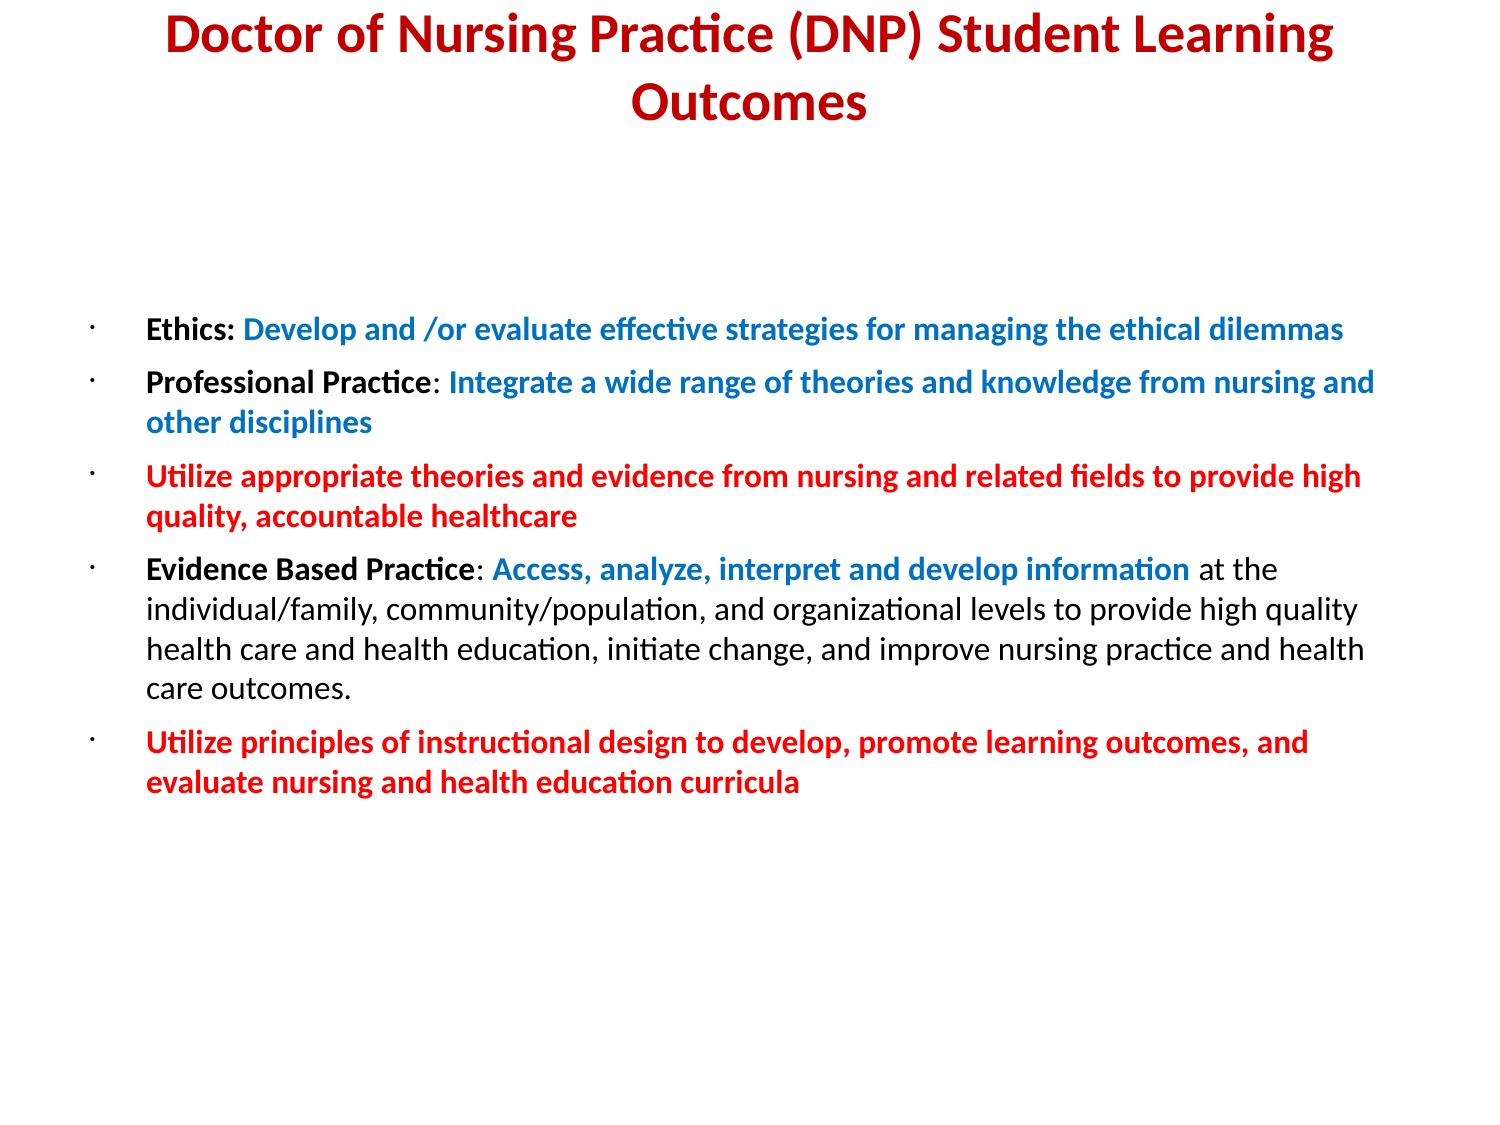

# Doctor of Nursing Practice (DNP) Student Learning Outcomes
Ethics: Develop and /or evaluate effective strategies for managing the ethical dilemmas
Professional Practice: Integrate a wide range of theories and knowledge from nursing and other disciplines
Utilize appropriate theories and evidence from nursing and related fields to provide high quality, accountable healthcare
Evidence Based Practice: Access, analyze, interpret and develop information at the individual/family, community/population, and organizational levels to provide high quality health care and health education, initiate change, and improve nursing practice and health care outcomes.
Utilize principles of instructional design to develop, promote learning outcomes, and evaluate nursing and health education curricula